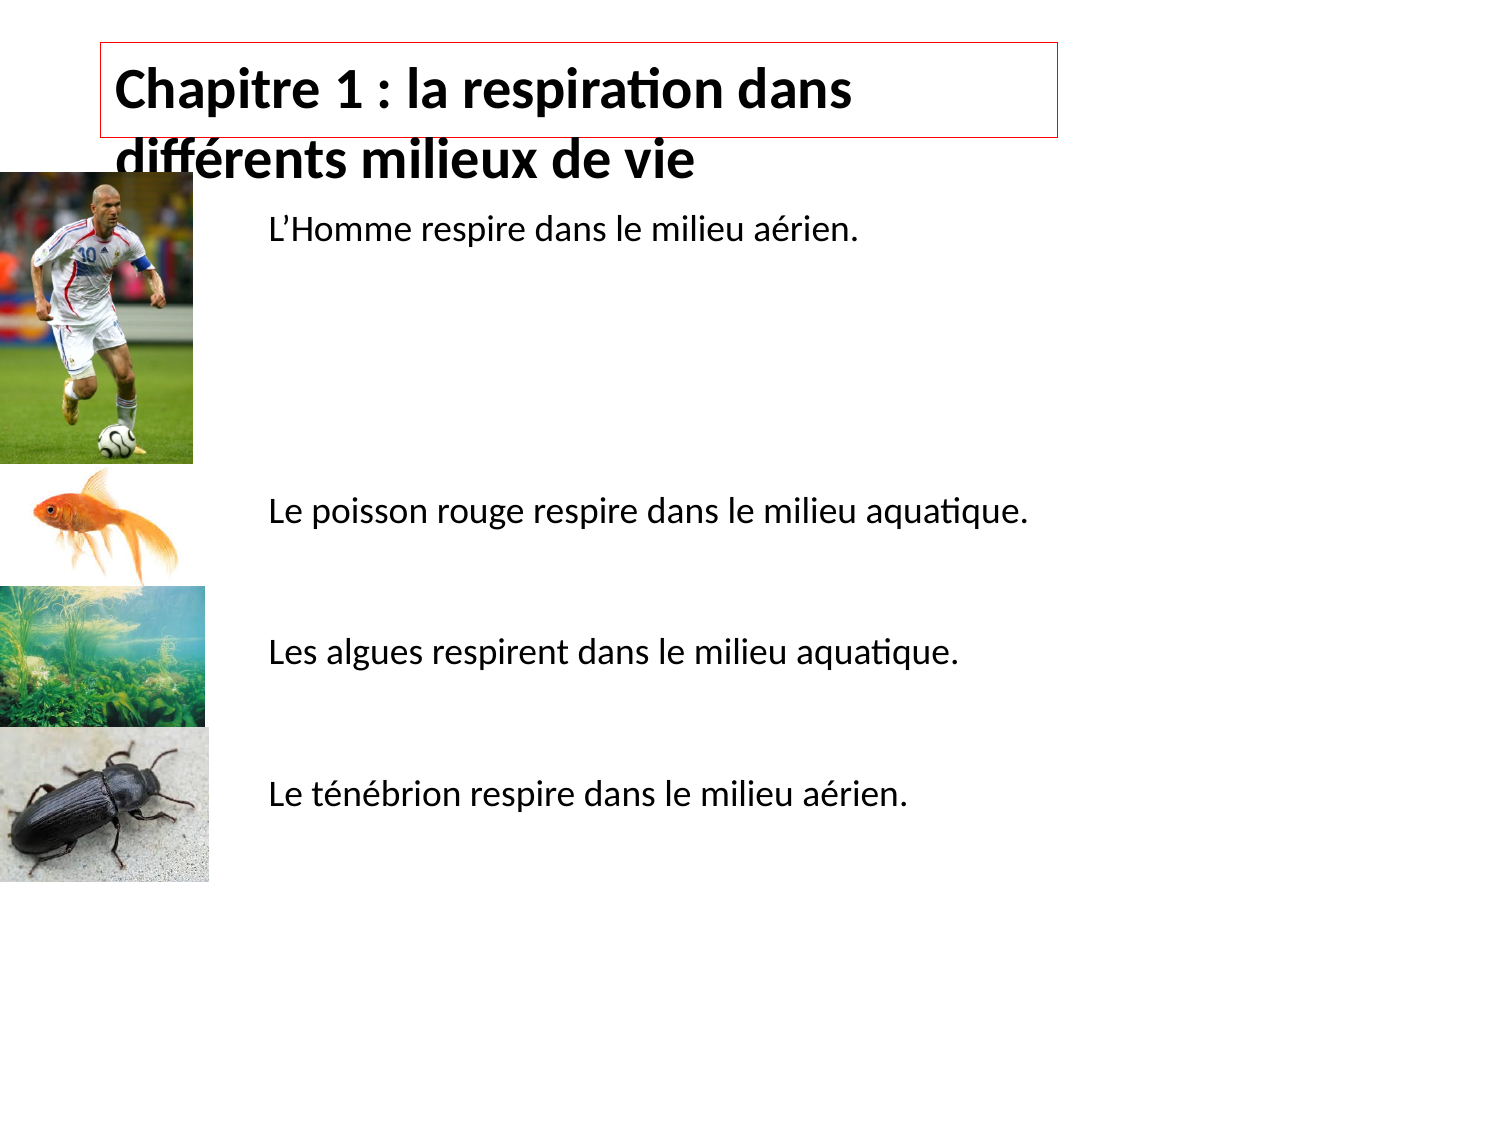

Chapitre 1 : la respiration dans différents milieux de vie
L’Homme respire dans le milieu aérien.
Le poisson rouge respire dans le milieu aquatique.
Les algues respirent dans le milieu aquatique.
Le ténébrion respire dans le milieu aérien.